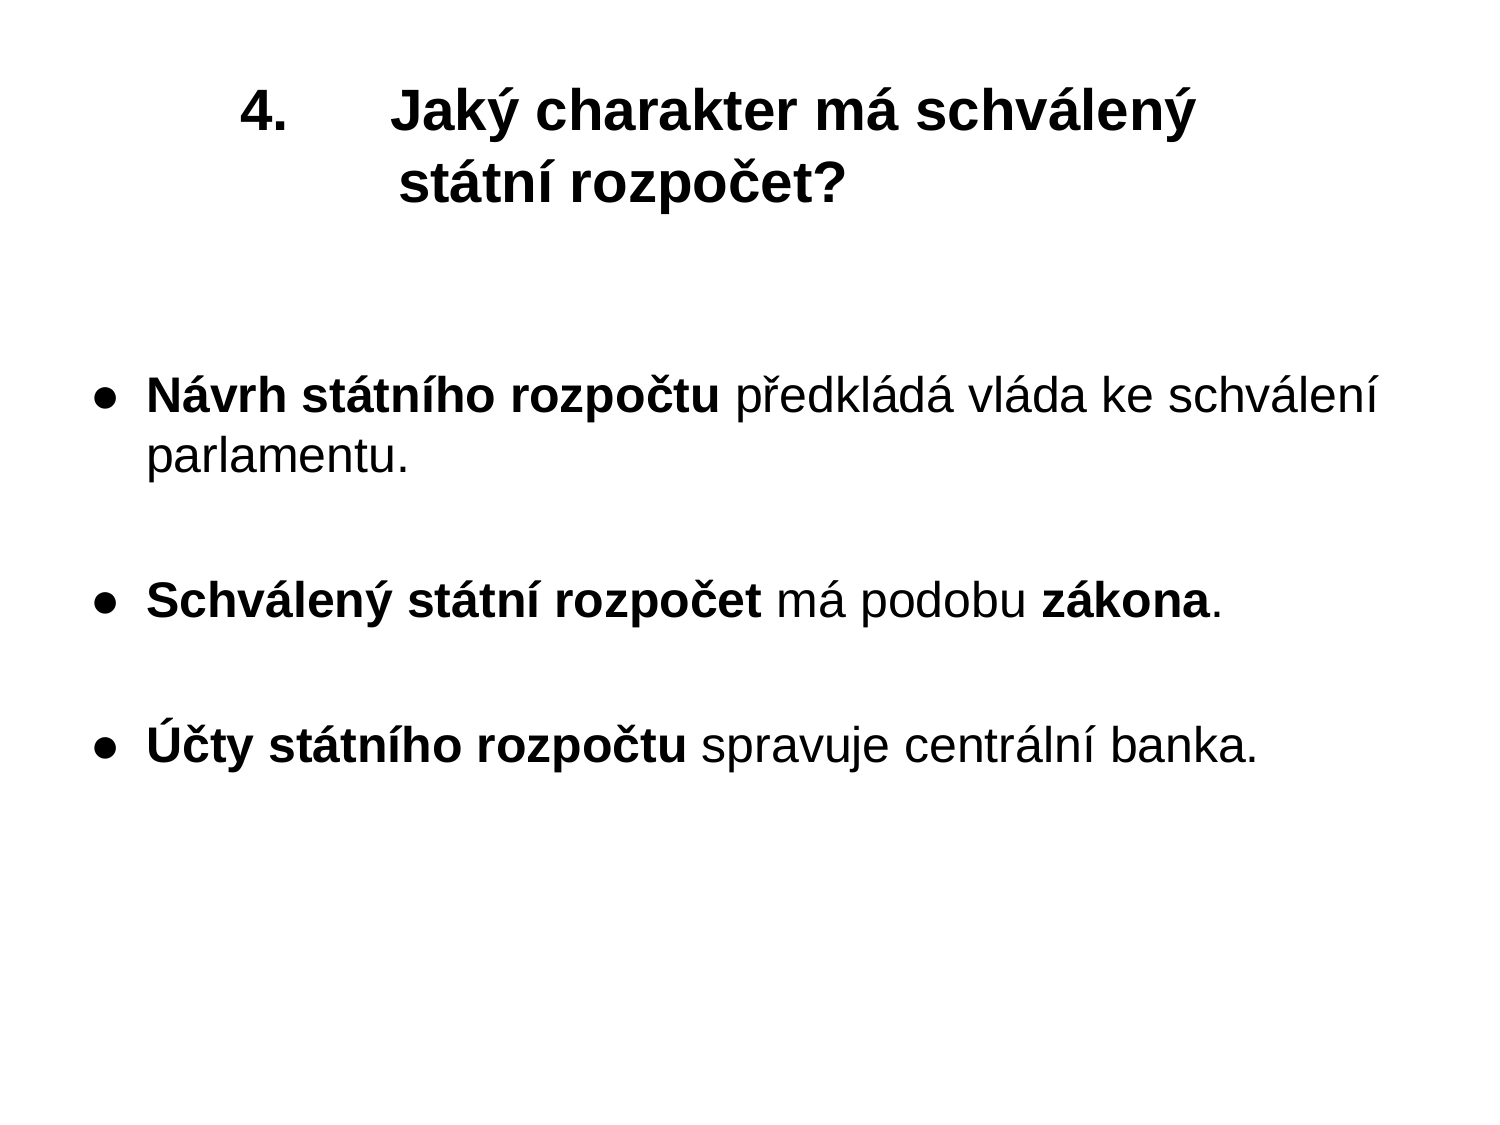

# 4.	Jaký charakter má schválený státní rozpočet?
●	Návrh státního rozpočtu předkládá vláda ke schválení parlamentu.
●	Schválený státní rozpočet má podobu zákona.
●	Účty státního rozpočtu spravuje centrální banka.